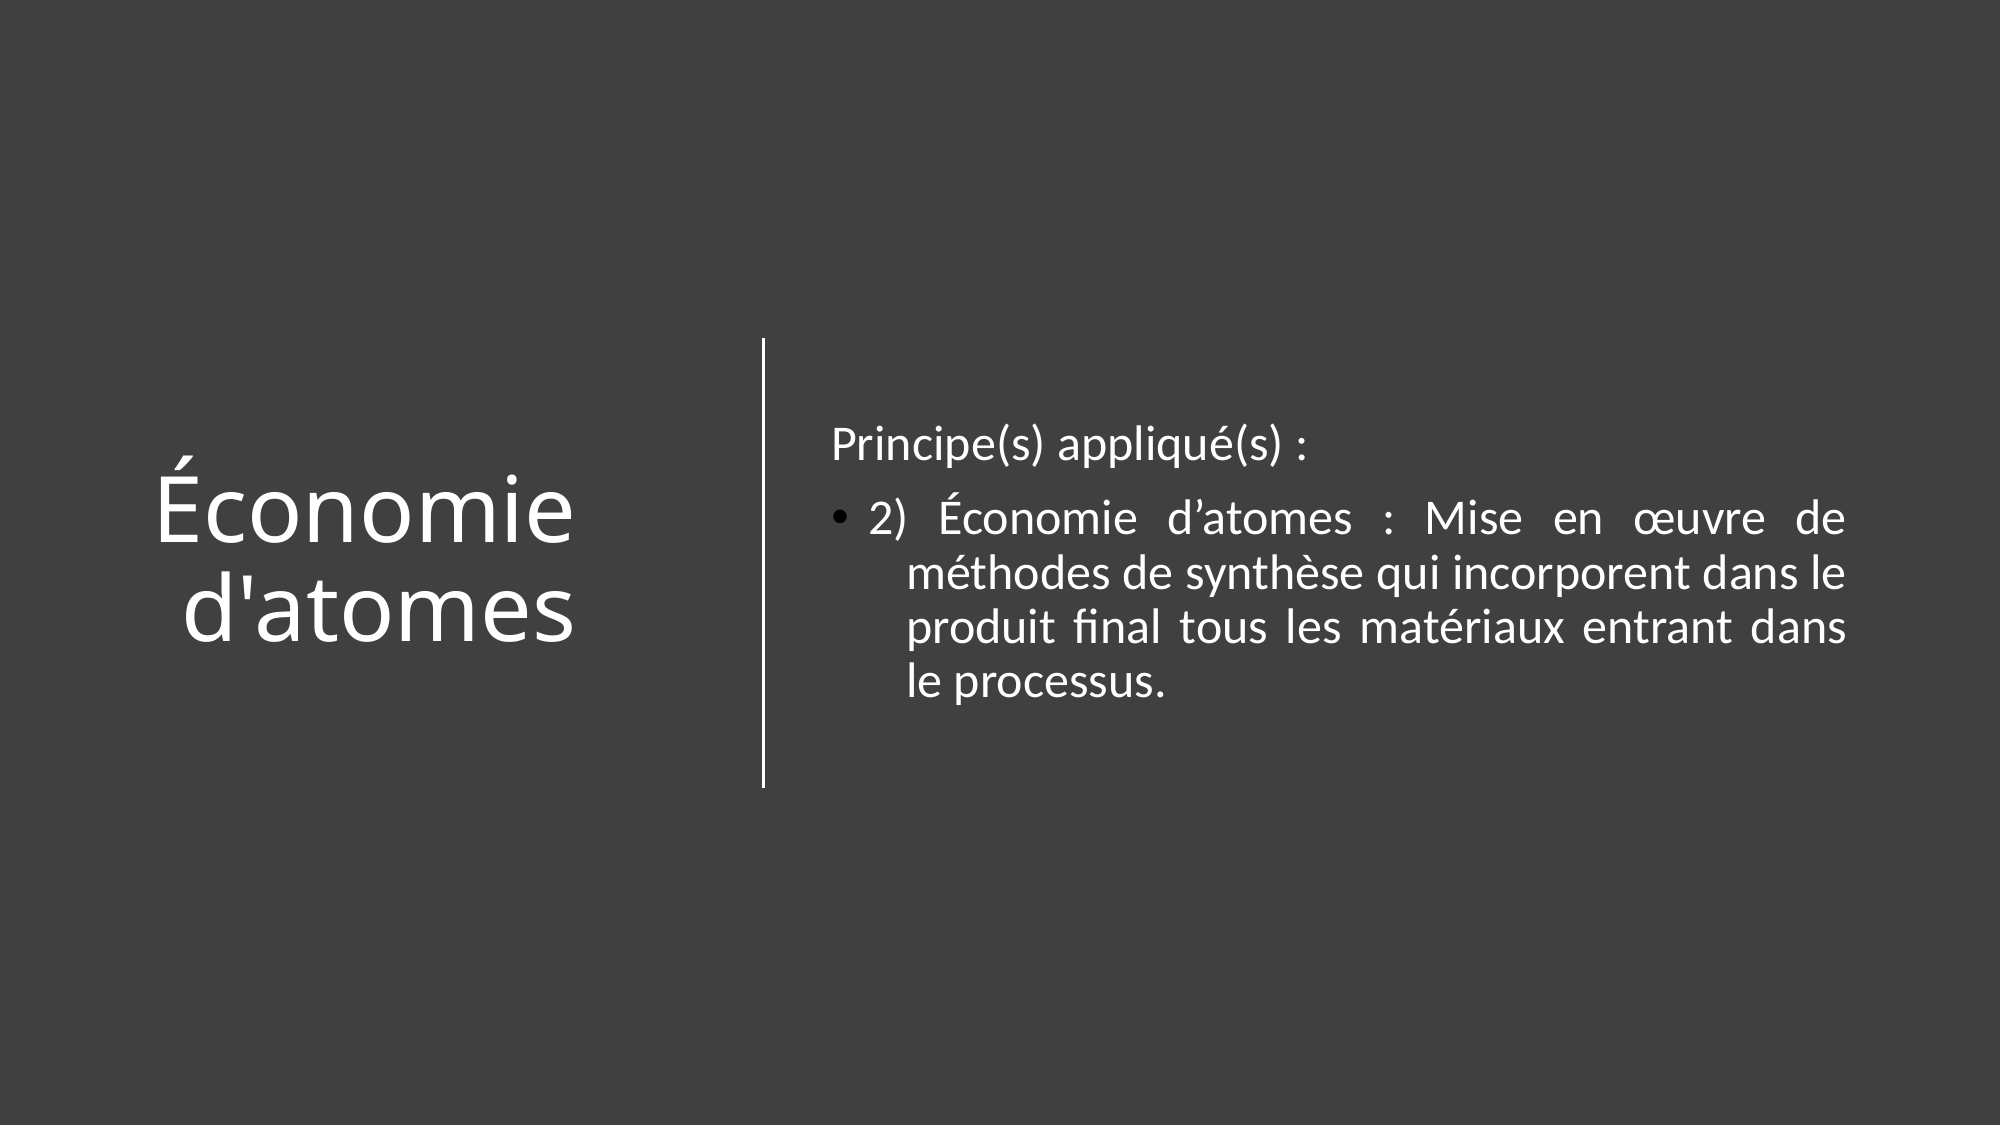

# Économie d'atomes
Principe(s) appliqué(s) :
2) Économie d’atomes : Mise en œuvre de méthodes de synthèse qui incorporent dans le produit final tous les matériaux entrant dans le processus.